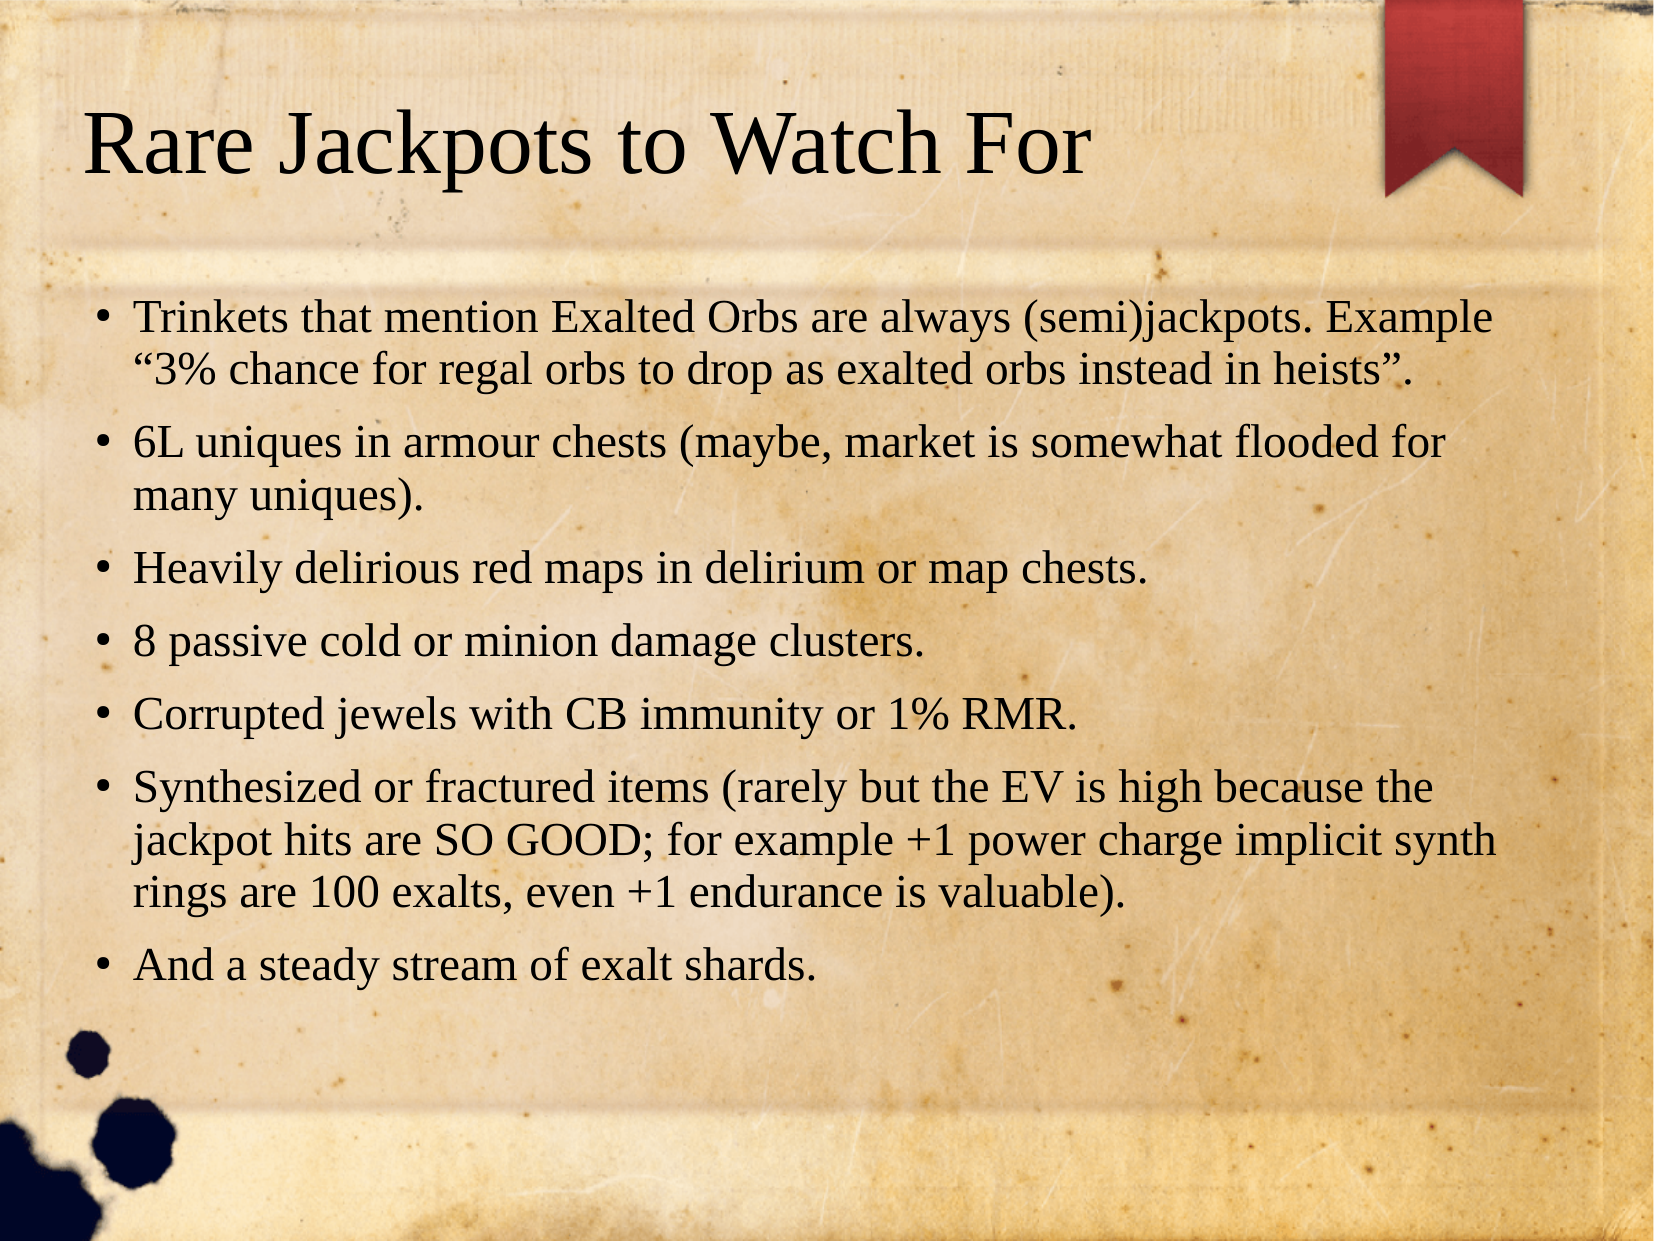

# Rare Jackpots to Watch For
Trinkets that mention Exalted Orbs are always (semi)jackpots. Example “3% chance for regal orbs to drop as exalted orbs instead in heists”.
6L uniques in armour chests (maybe, market is somewhat flooded for many uniques).
Heavily delirious red maps in delirium or map chests.
8 passive cold or minion damage clusters.
Corrupted jewels with CB immunity or 1% RMR.
Synthesized or fractured items (rarely but the EV is high because the jackpot hits are SO GOOD; for example +1 power charge implicit synth rings are 100 exalts, even +1 endurance is valuable).
And a steady stream of exalt shards.